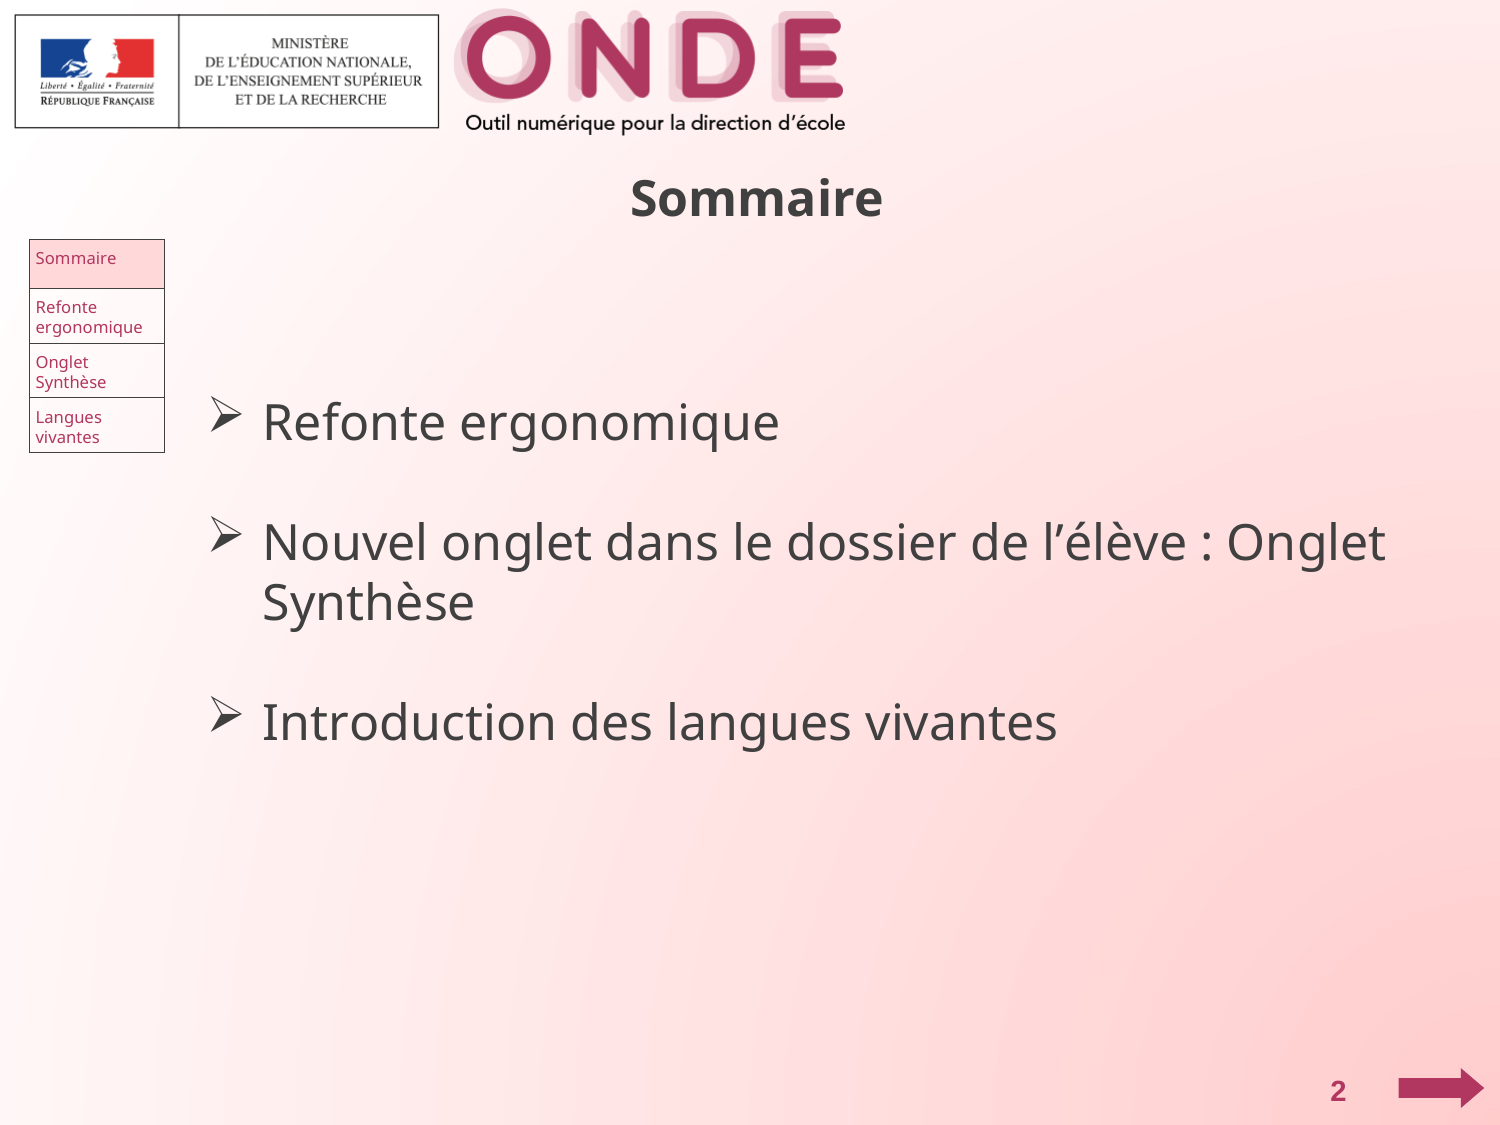

Sommaire
| Sommaire |
| --- |
| Refonte ergonomique |
| Onglet Synthèse |
| Langues vivantes |
Refonte ergonomique
Nouvel onglet dans le dossier de l’élève : Onglet Synthèse
Introduction des langues vivantes